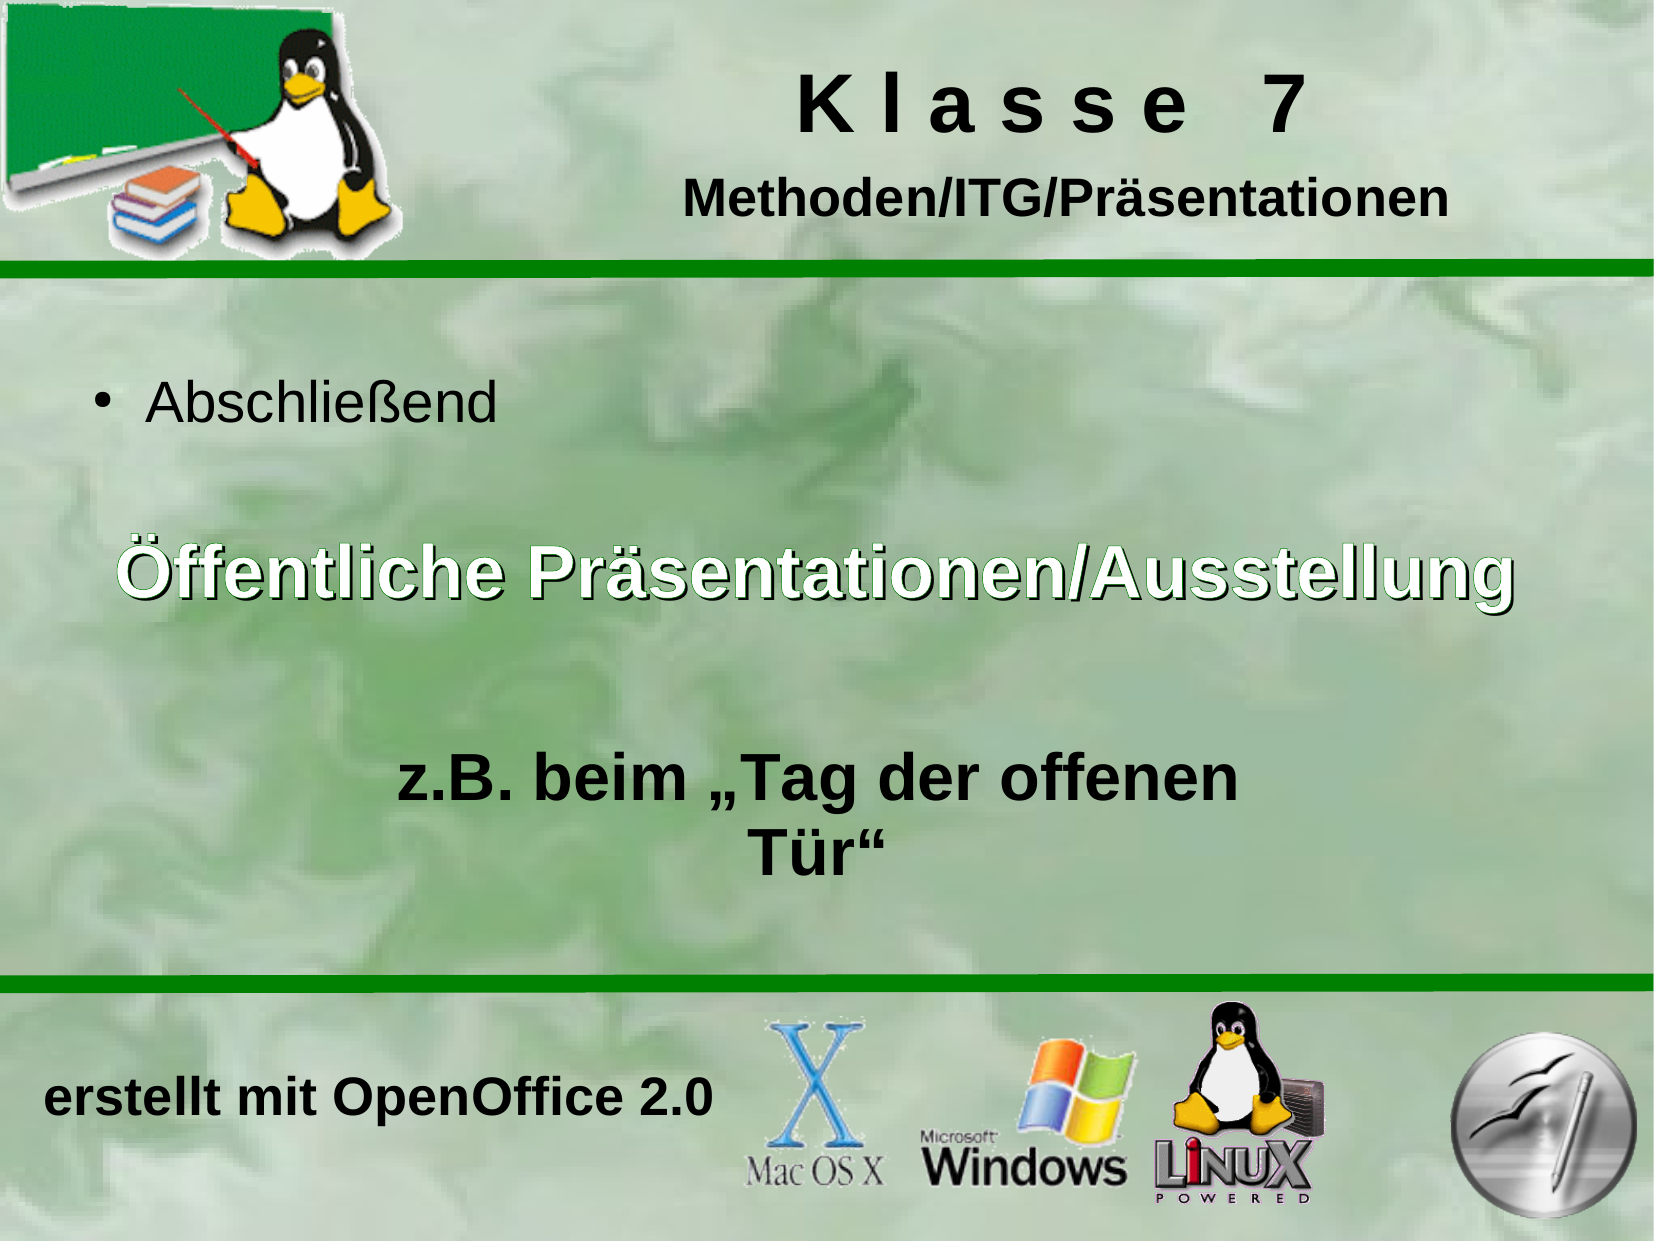

# Klasse 7
Methoden/ITG/Präsentationen
Abschließend
Öffentliche Präsentationen/Ausstellung
z.B. beim „Tag der offenen Tür“
erstellt mit OpenOffice 2.0